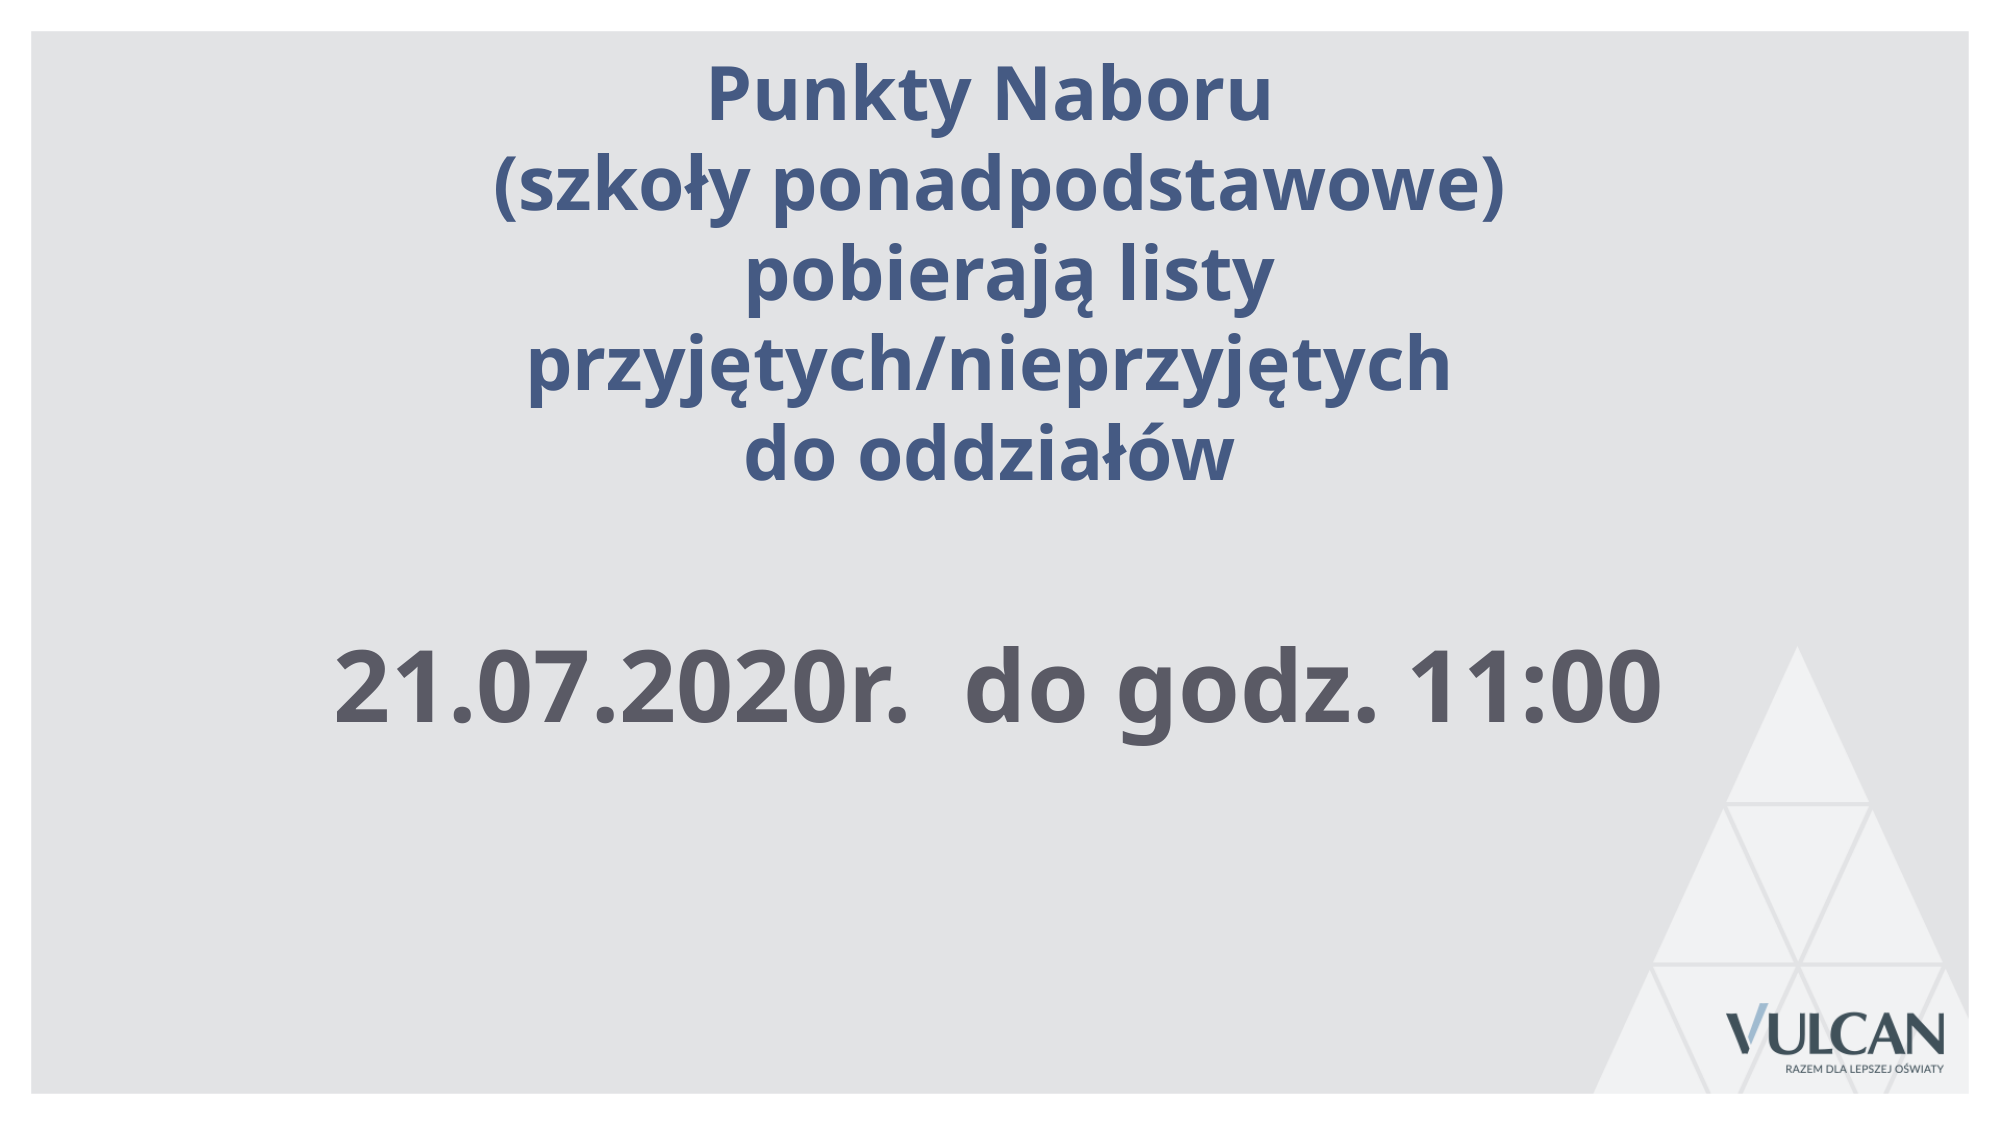

Punkty Naboru
(szkoły ponadpodstawowe)
 pobierają listy przyjętych/nieprzyjętych
do oddziałów
21.07.2020r. do godz. 11:00